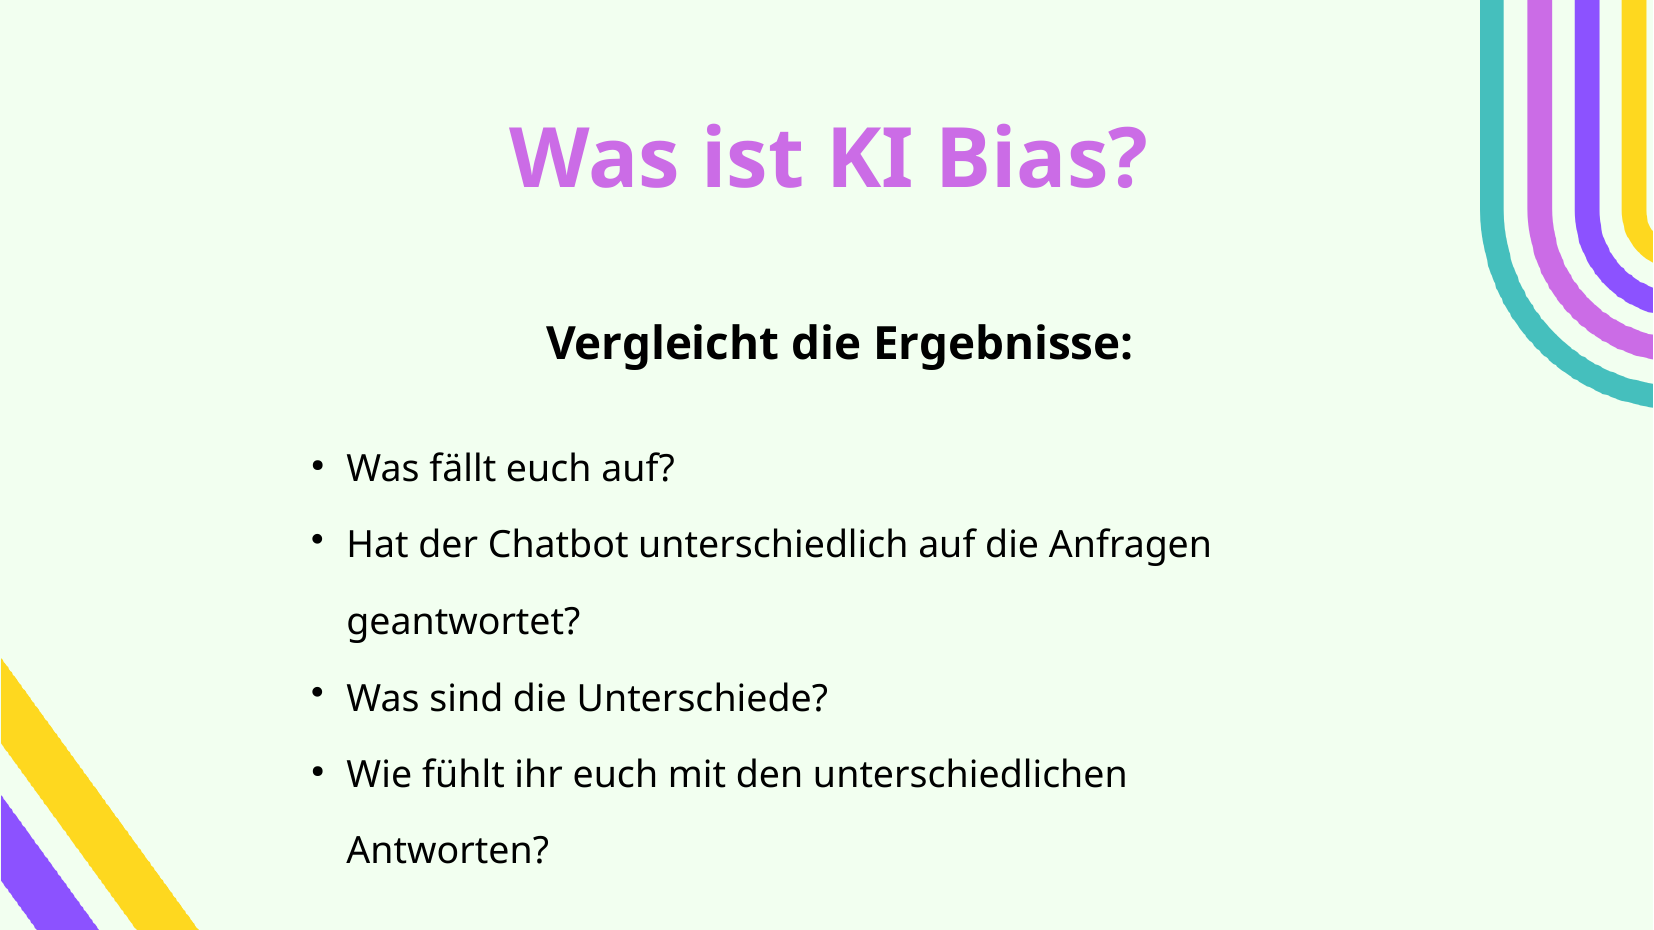

Was ist KI Bias?
Vergleicht die Ergebnisse:
Was fällt euch auf?
Hat der Chatbot unterschiedlich auf die Anfragen geantwortet?
Was sind die Unterschiede?
Wie fühlt ihr euch mit den unterschiedlichen Antworten?